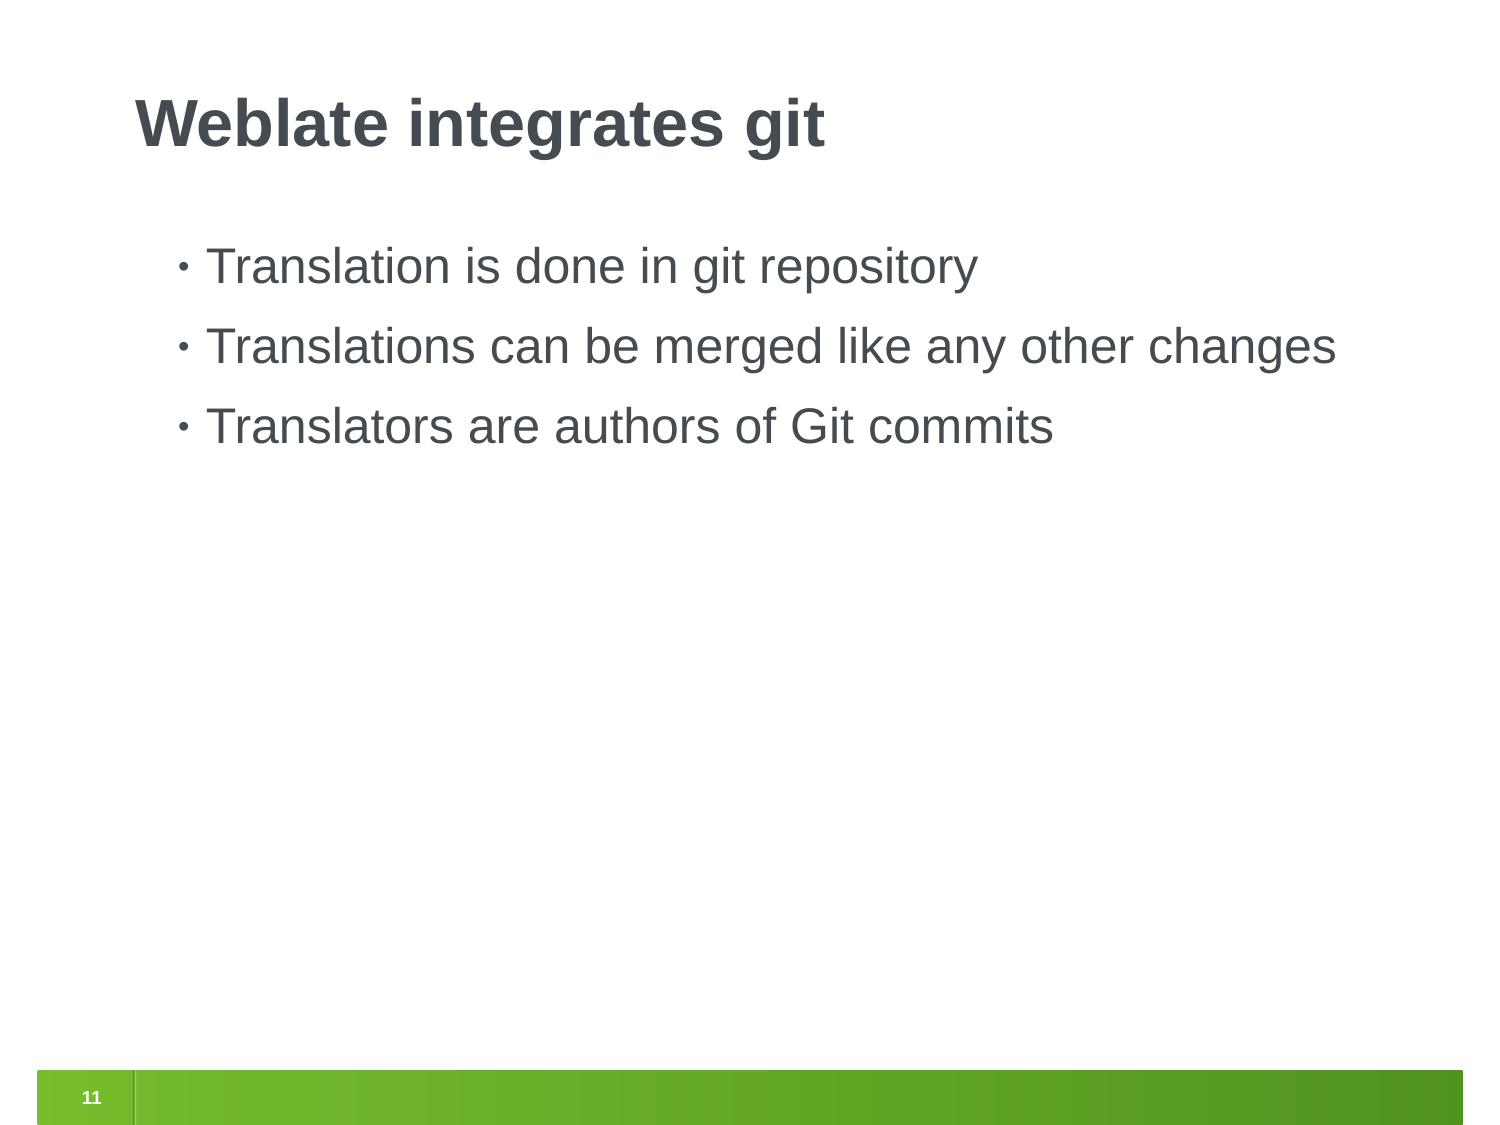

# Weblate integrates git
Translation is done in git repository
Translations can be merged like any other changes
Translators are authors of Git commits